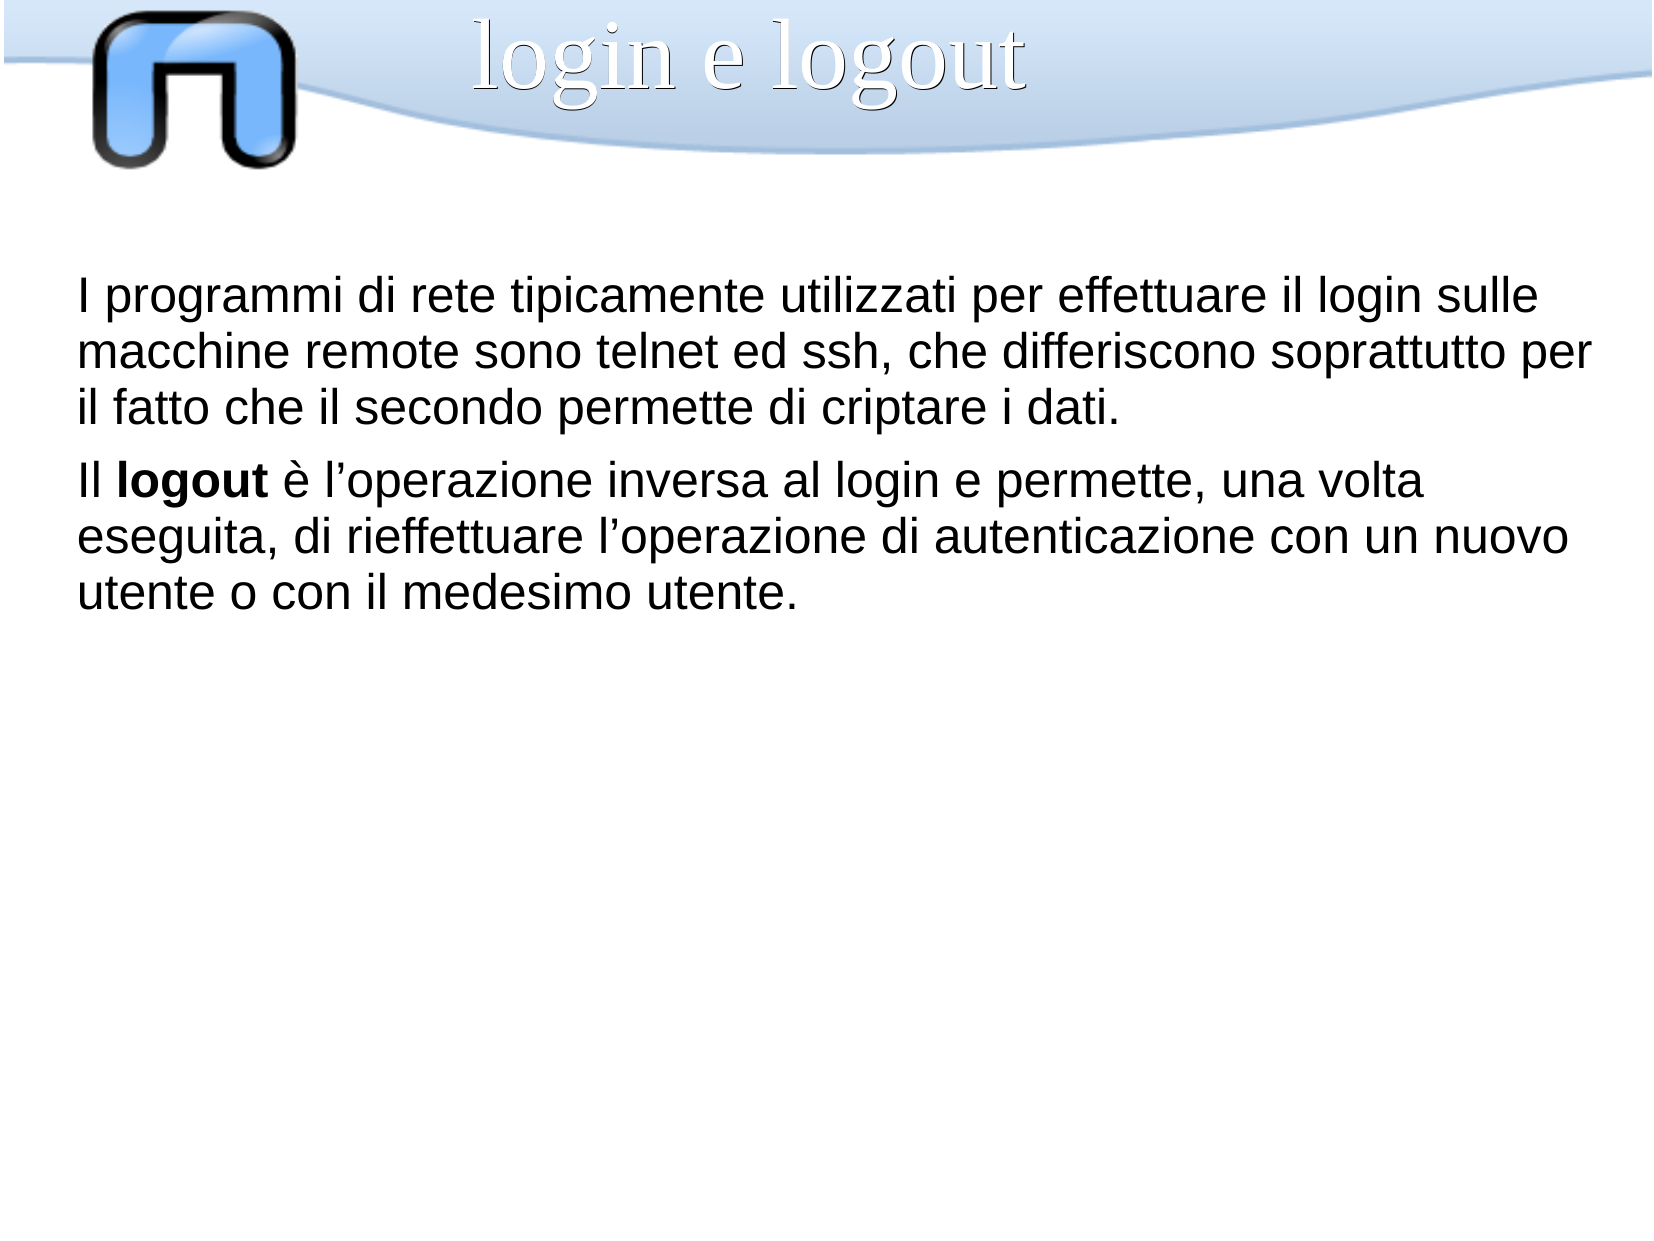

login e logout
# I programmi di rete tipicamente utilizzati per effettuare il login sulle macchine remote sono telnet ed ssh, che differiscono soprattutto per il fatto che il secondo permette di criptare i dati.
Il logout è l’operazione inversa al login e permette, una volta eseguita, di rieffettuare l’operazione di autenticazione con un nuovo utente o con il medesimo utente.